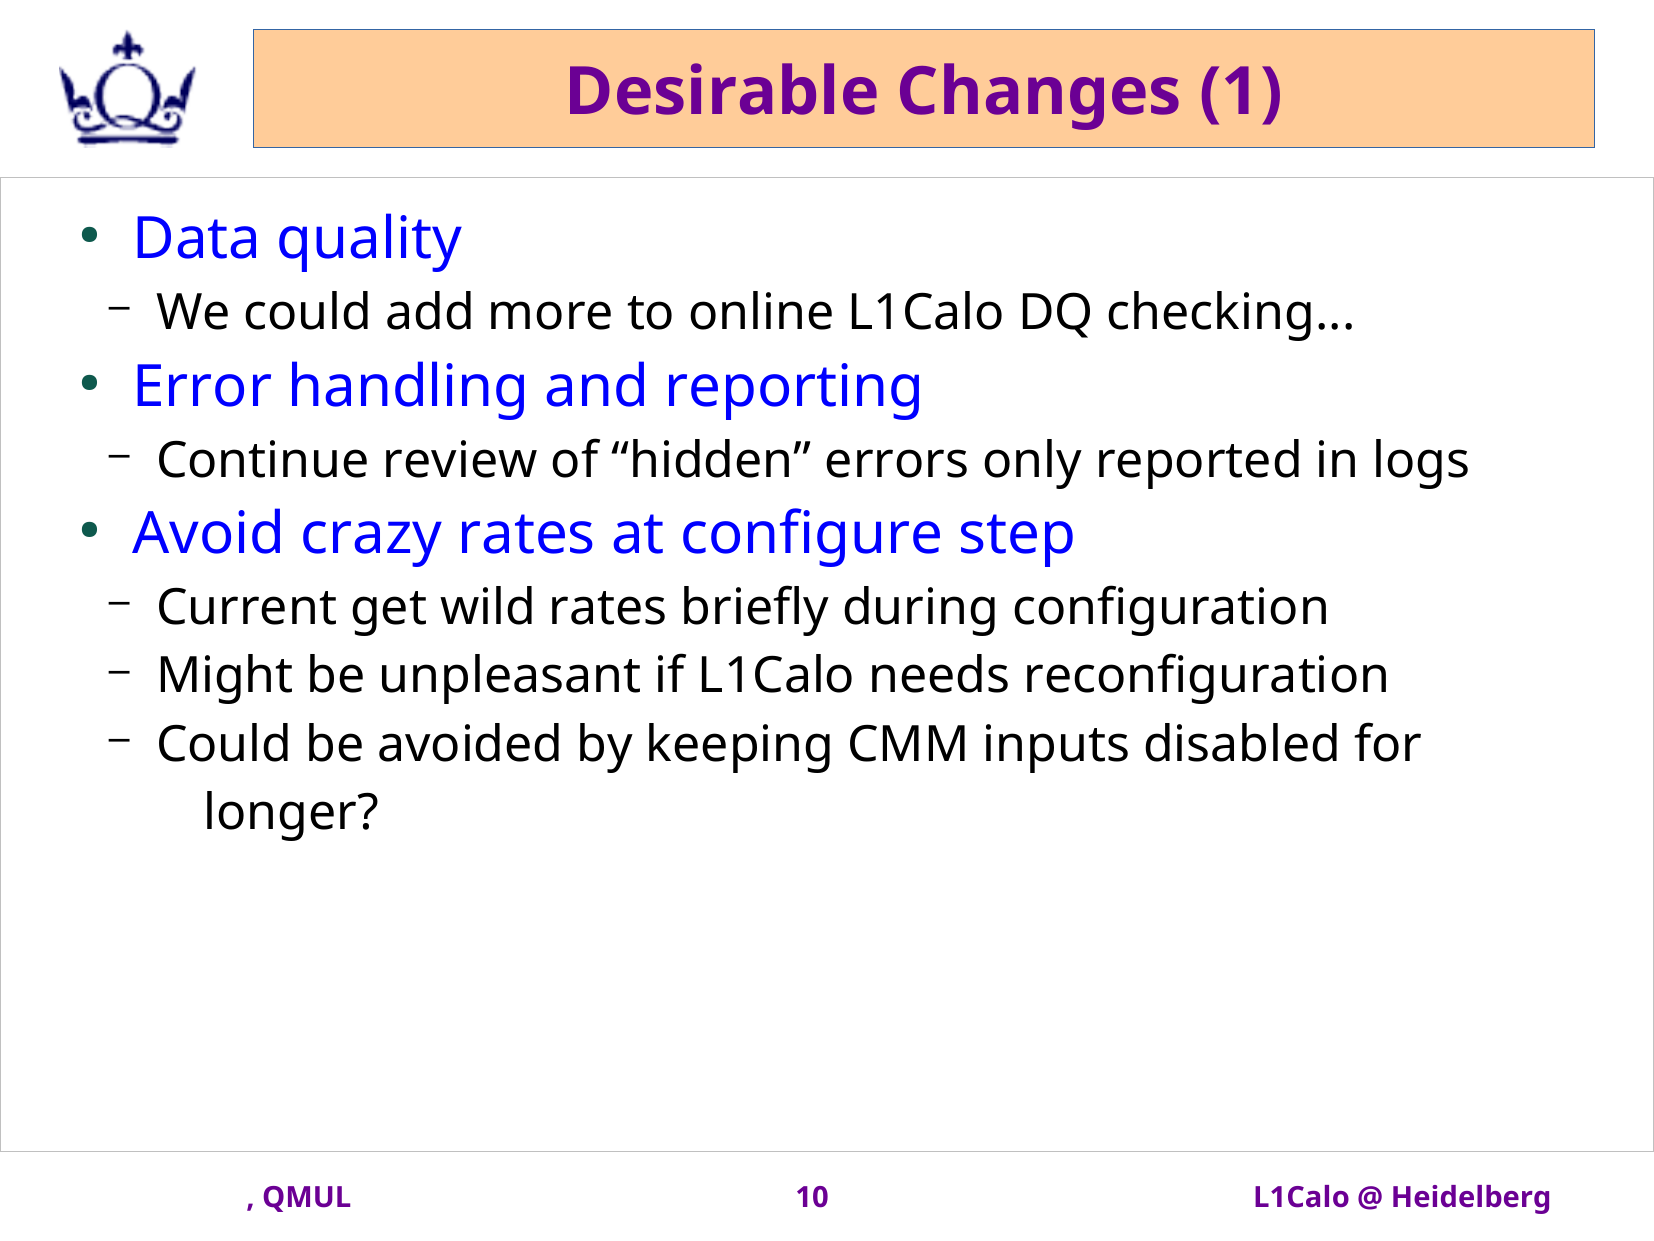

# Desirable Changes (1)
Data quality
We could add more to online L1Calo DQ checking...
Error handling and reporting
Continue review of “hidden” errors only reported in logs
Avoid crazy rates at configure step
Current get wild rates briefly during configuration
Might be unpleasant if L1Calo needs reconfiguration
Could be avoided by keeping CMM inputs disabled for longer?